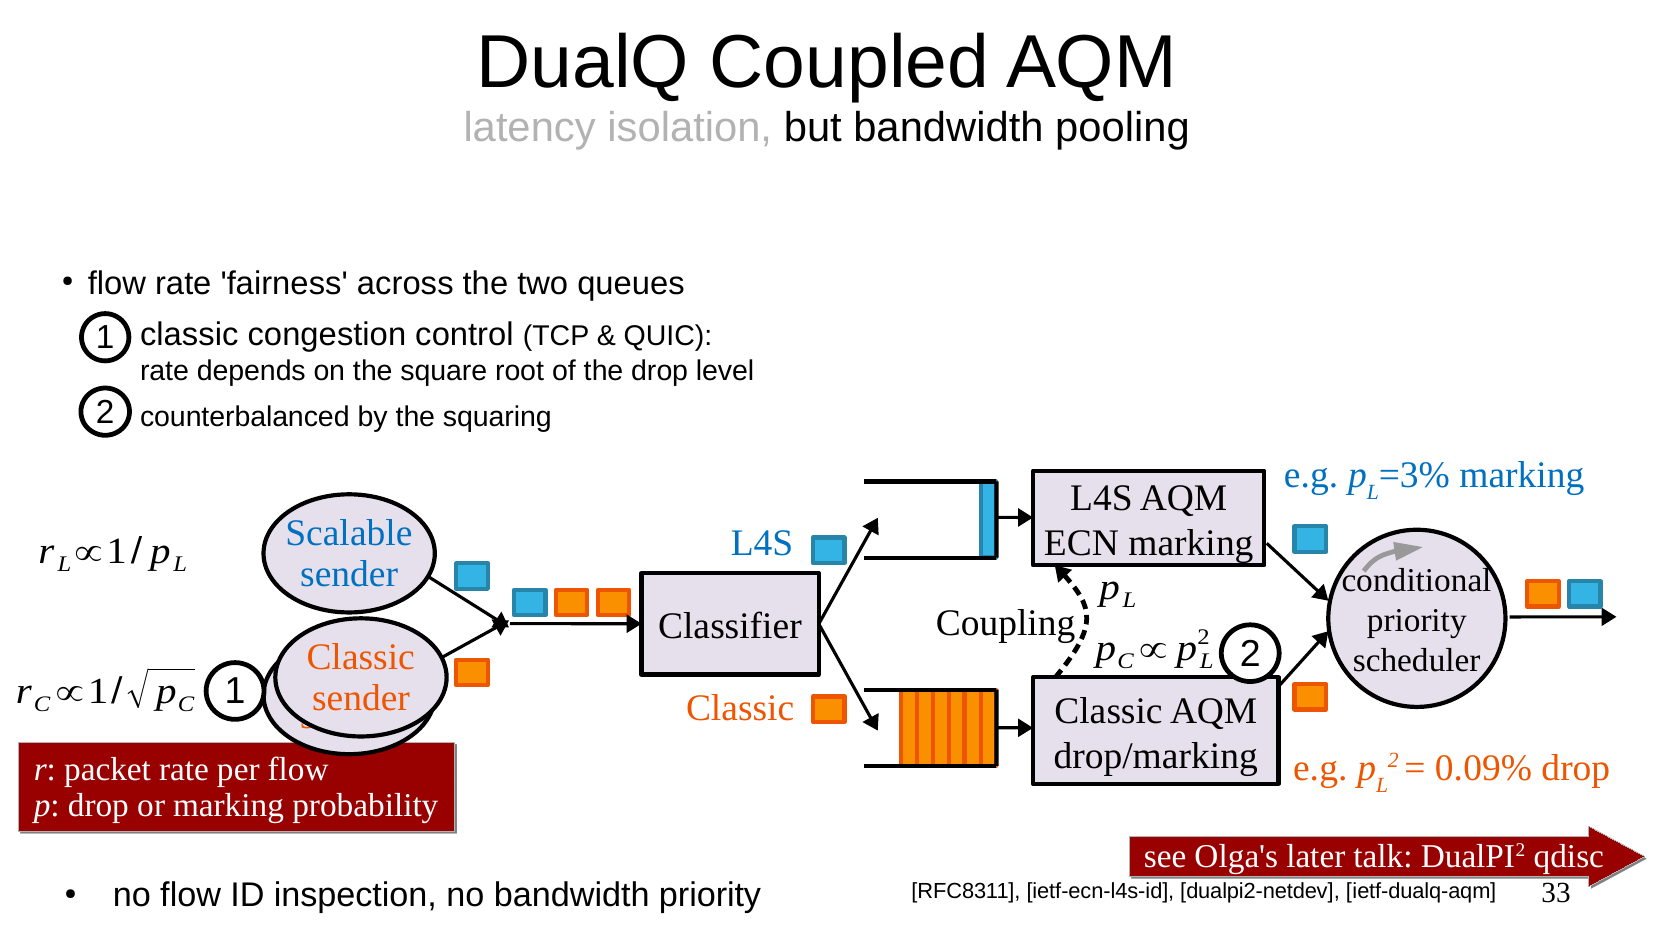

# DualQ Coupled AQM latency isolation, but bandwidth pooling
flow rate 'fairness' across the two queues
classic congestion control (TCP & QUIC):
rate depends on the square root of the drop level
counterbalanced by the squaring
1
2
e.g. pL=3% marking
L4S AQM ECN marking
Scalable
sender
 L4S
conditional
priority
scheduler
Classifier
Coupling
Classic
sender
2
Classic
sender
1
Classic
Classic AQM
drop/marking
e.g. pL2 = 0.09% drop
r: packet rate per flow
p: drop or marking probability
see Olga's later talk: DualPI2 qdisc
[RFC8311], [ietf-ecn-l4s-id], [dualpi2-netdev], [ietf-dualq-aqm]
no flow ID inspection, no bandwidth priority
33